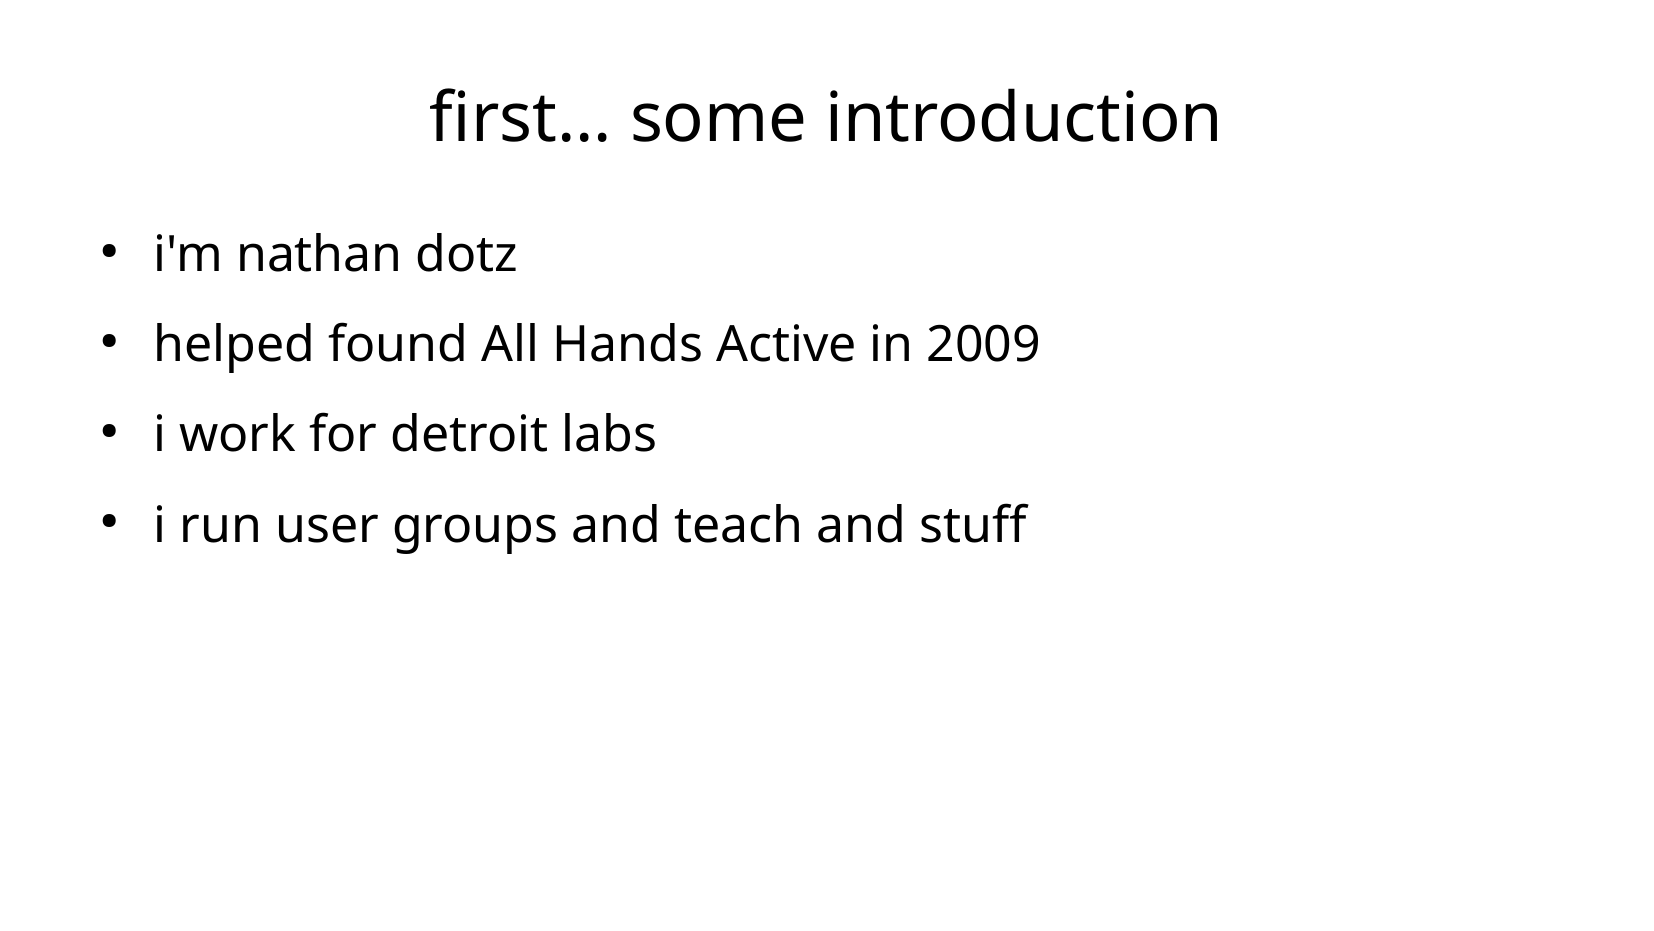

# first… some introduction
i'm nathan dotz
helped found All Hands Active in 2009
i work for detroit labs
i run user groups and teach and stuff